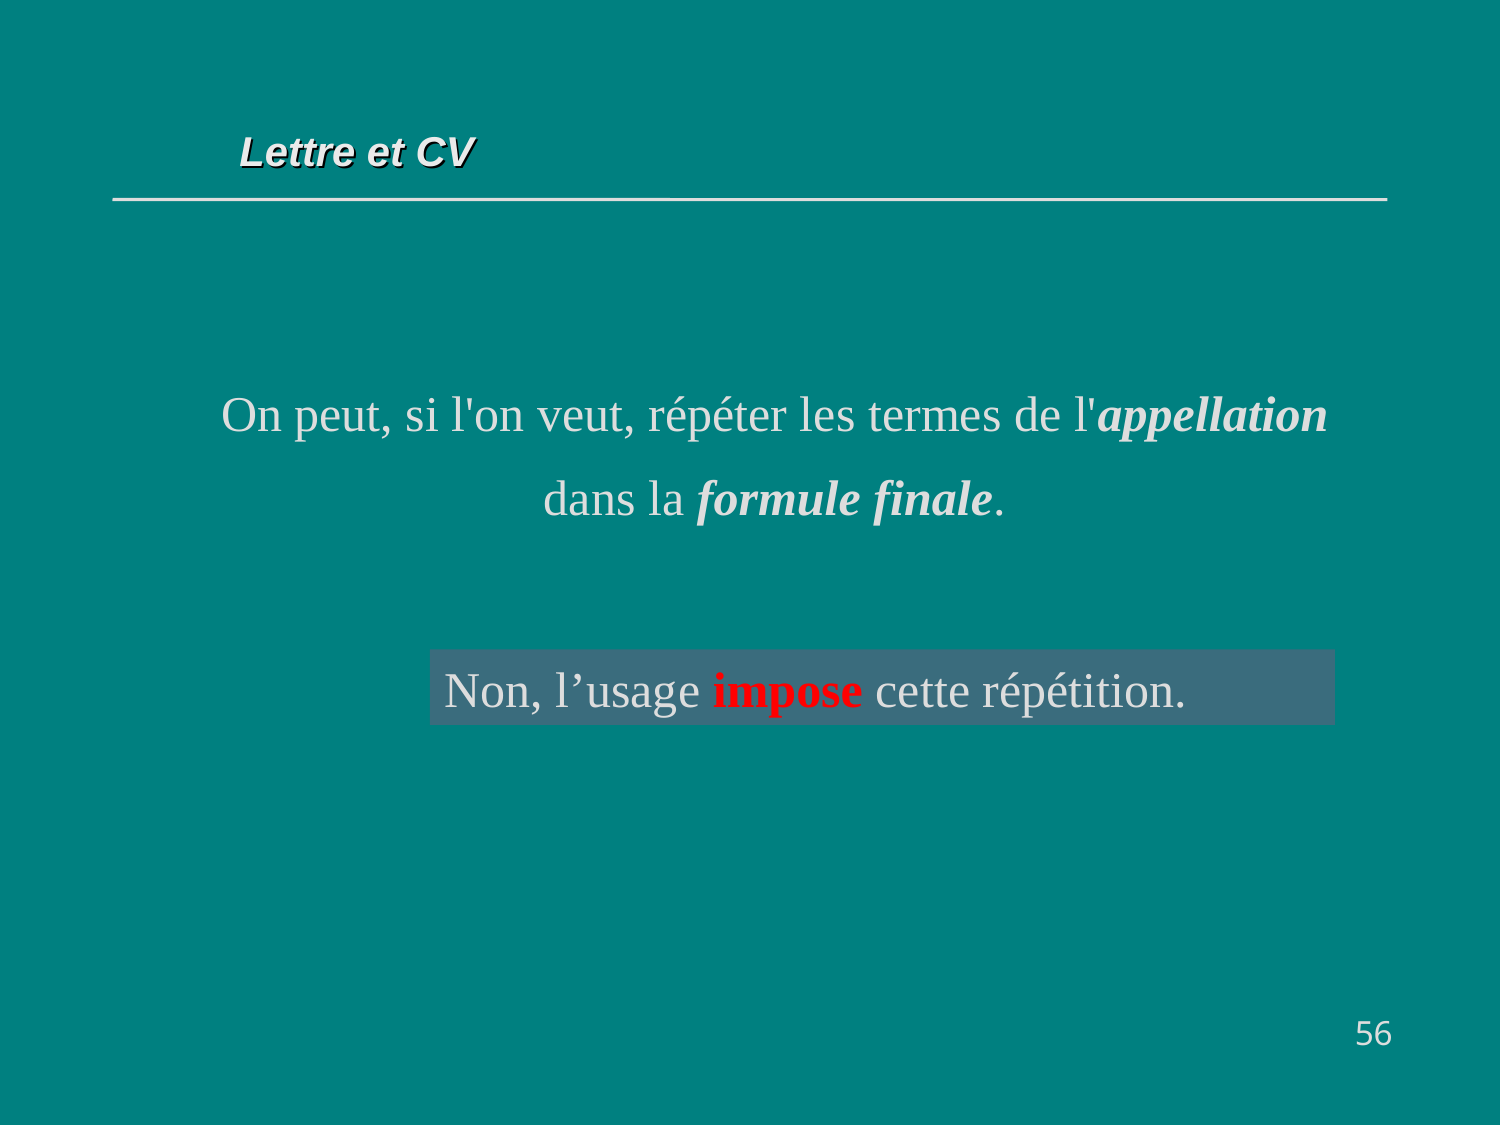

Lettre et CV
On peut, si l'on veut, répéter les termes de l'appellation dans la formule finale.
V / F.
Non, l’usage impose cette répétition.
56